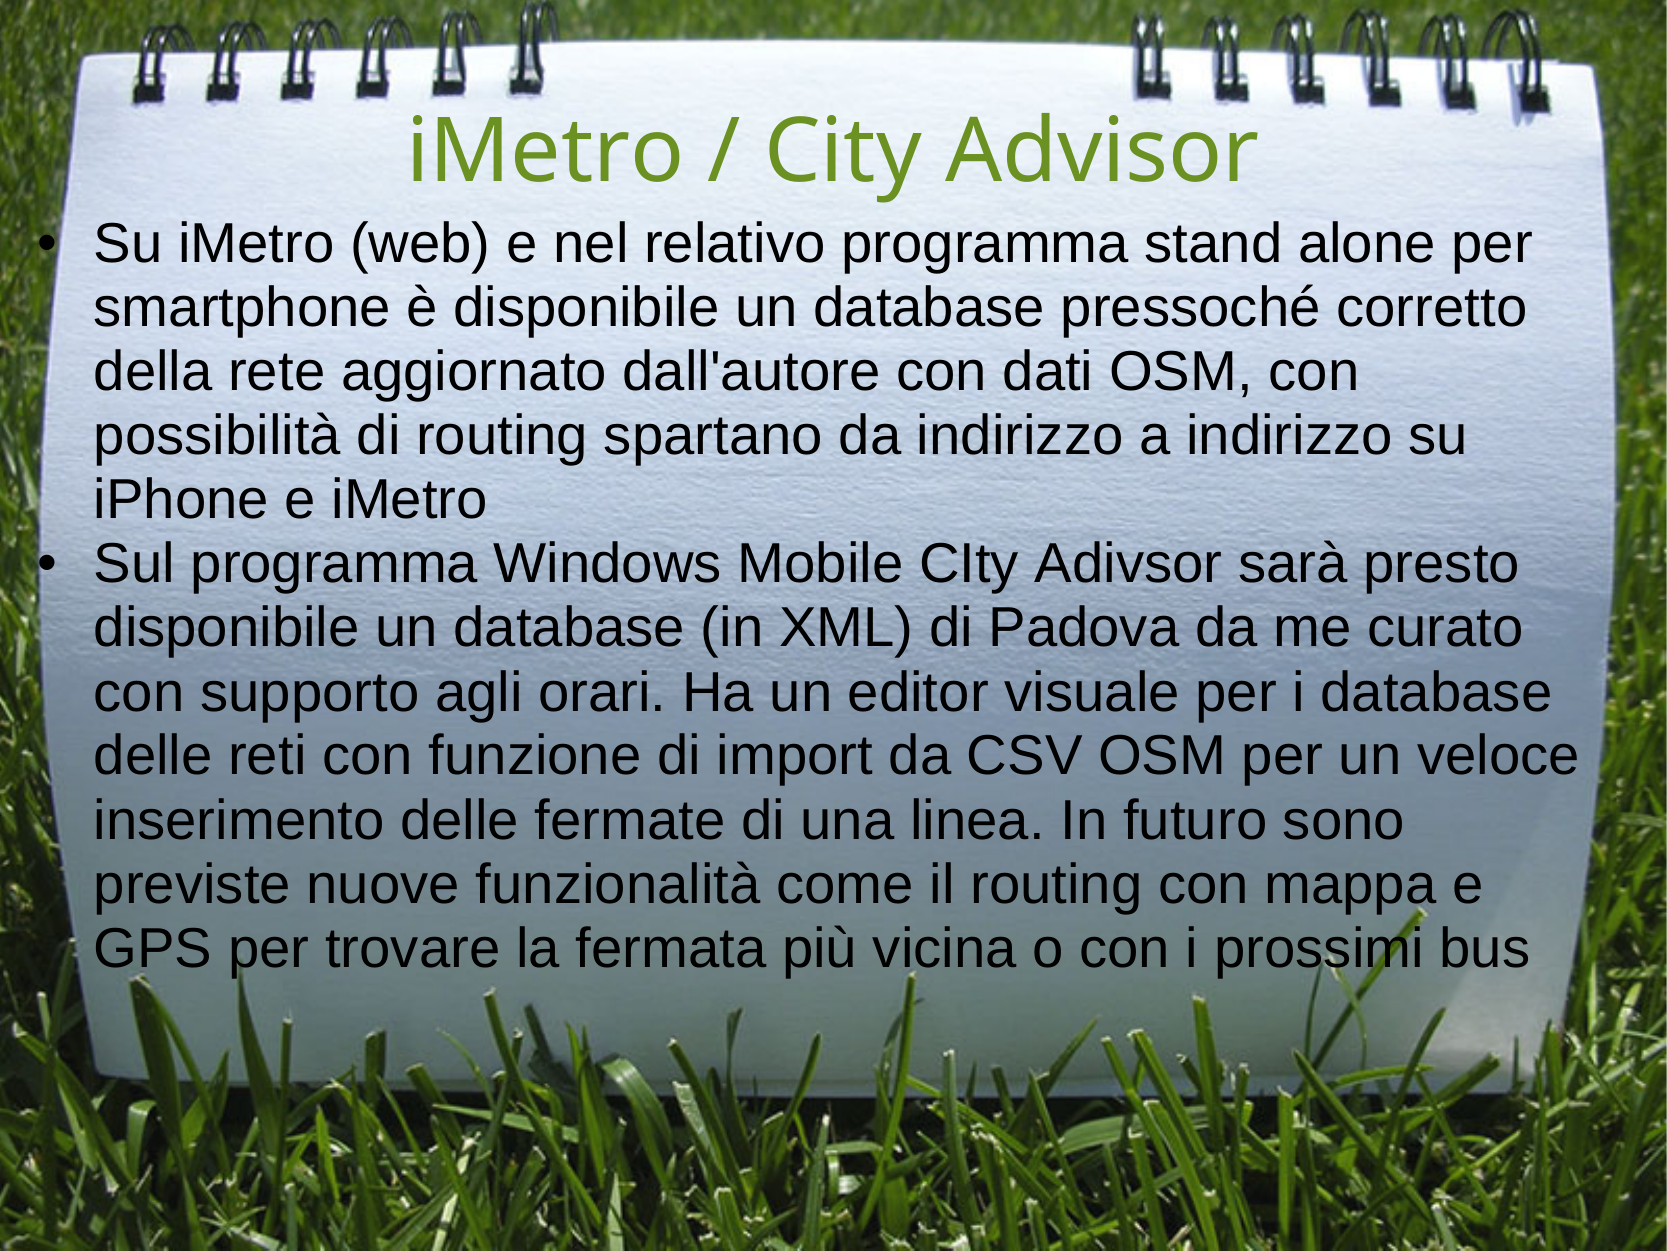

# iMetro / City Advisor
Su iMetro (web) e nel relativo programma stand alone per smartphone è disponibile un database pressoché corretto della rete aggiornato dall'autore con dati OSM, con possibilità di routing spartano da indirizzo a indirizzo su iPhone e iMetro
Sul programma Windows Mobile CIty Adivsor sarà presto disponibile un database (in XML) di Padova da me curato con supporto agli orari. Ha un editor visuale per i database delle reti con funzione di import da CSV OSM per un veloce inserimento delle fermate di una linea. In futuro sono previste nuove funzionalità come il routing con mappa e GPS per trovare la fermata più vicina o con i prossimi bus